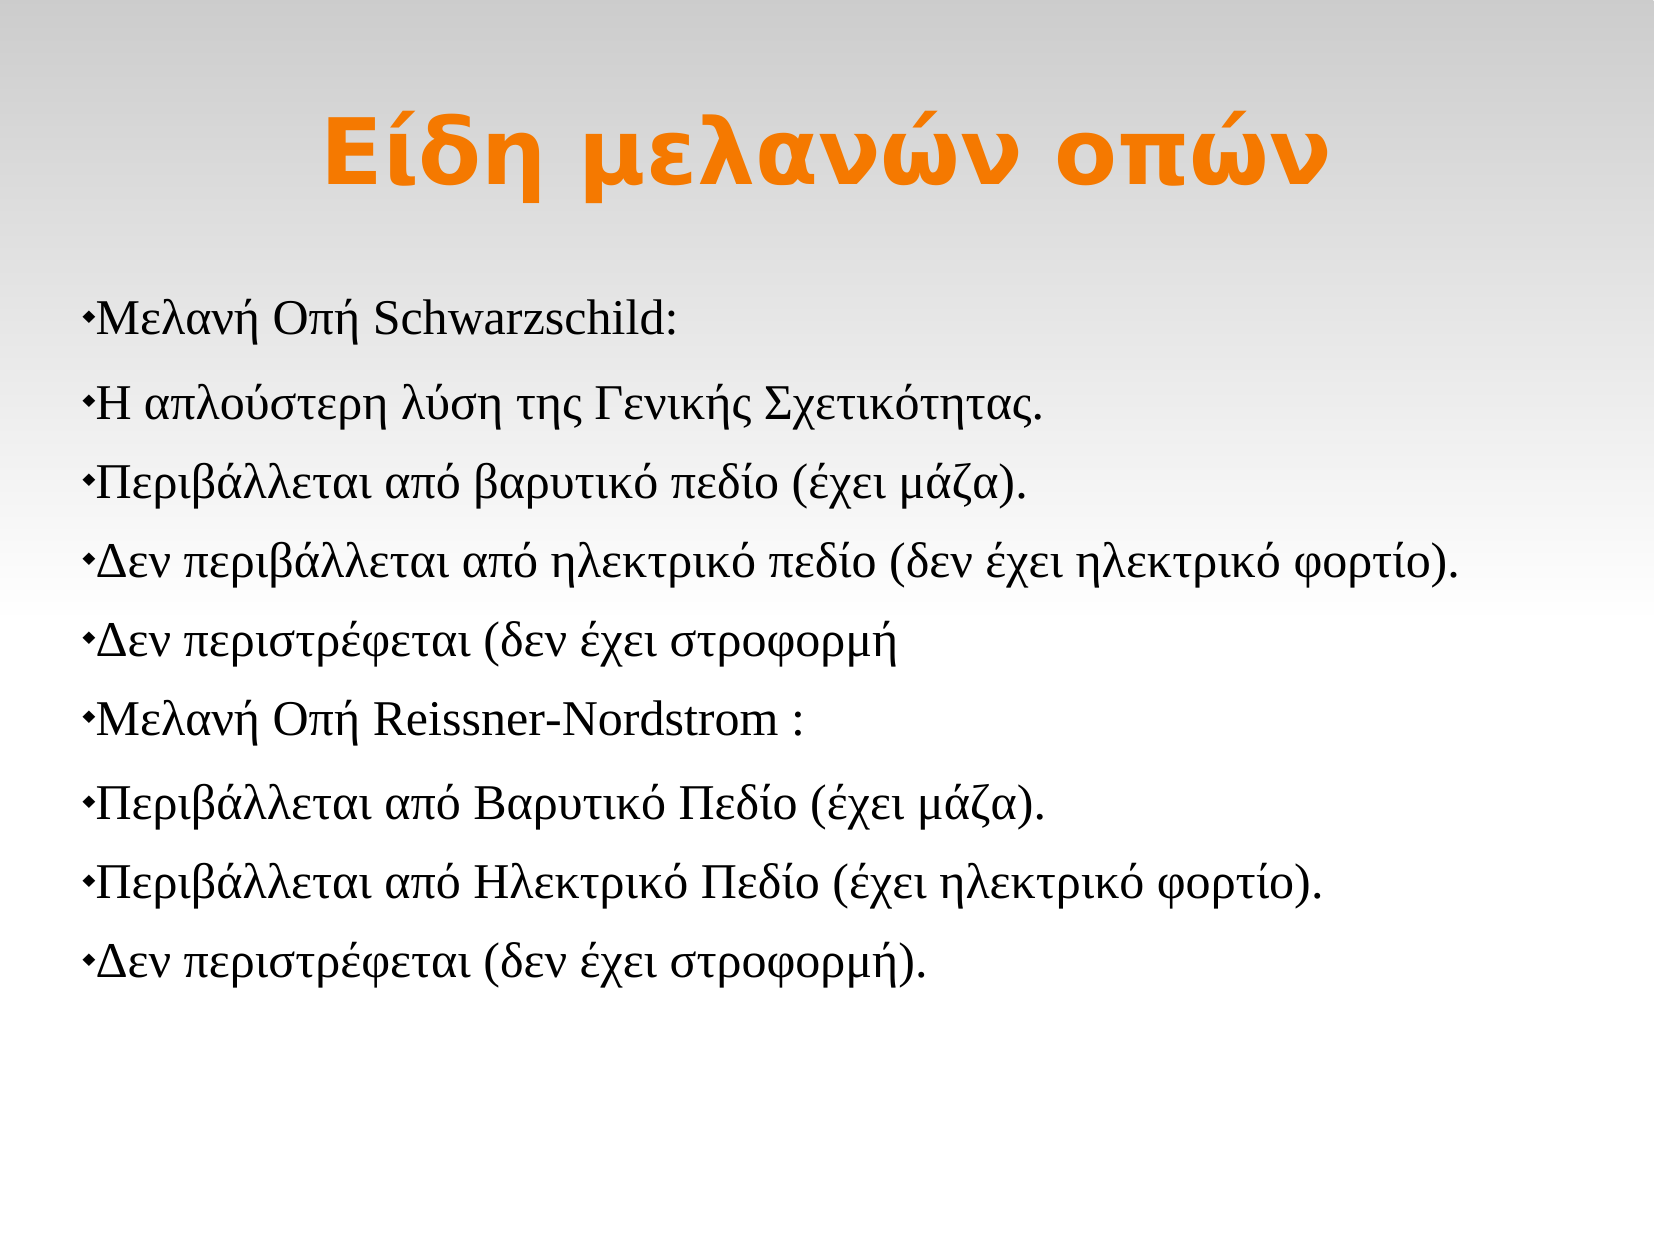

# Είδη μελανών οπών
Μελανή Οπή Schwarzschild:
Η απλούστερη λύση της Γενικής Σχετικότητας.
Περιβάλλεται από βαρυτικό πεδίο (έχει μάζα).
Δεν περιβάλλεται από ηλεκτρικό πεδίο (δεν έχει ηλεκτρικό φορτίο).
Δεν περιστρέφεται (δεν έχει στροφορμή
Μελανή Οπή Reissner-Nordstrom :
Περιβάλλεται από Βαρυτικό Πεδίο (έχει μάζα).
Περιβάλλεται από Ηλεκτρικό Πεδίο (έχει ηλεκτρικό φορτίο).
Δεν περιστρέφεται (δεν έχει στροφορμή).